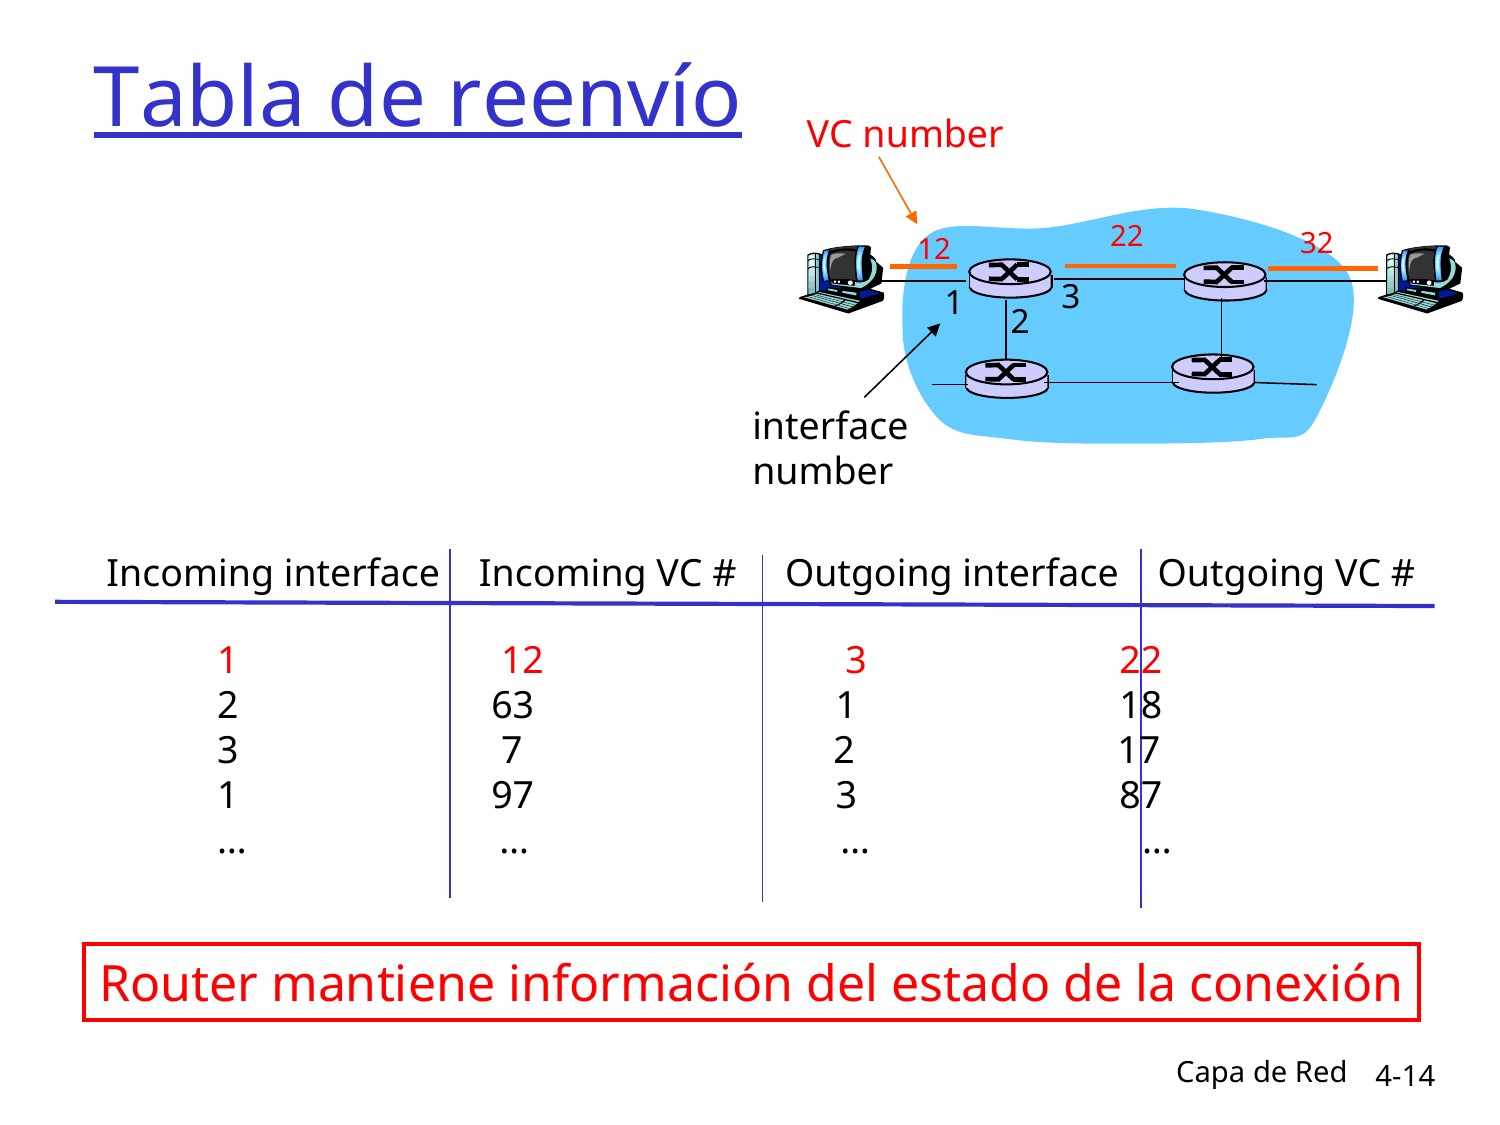

# Tabla de reenvío
VC number
22
32
12
3
1
2
interface
number
Incoming interface Incoming VC # Outgoing interface Outgoing VC #
1 12 3 22
2 63 1 18
3 7 2 17
1 97 3 87
… … … …
Router mantiene información del estado de la conexión